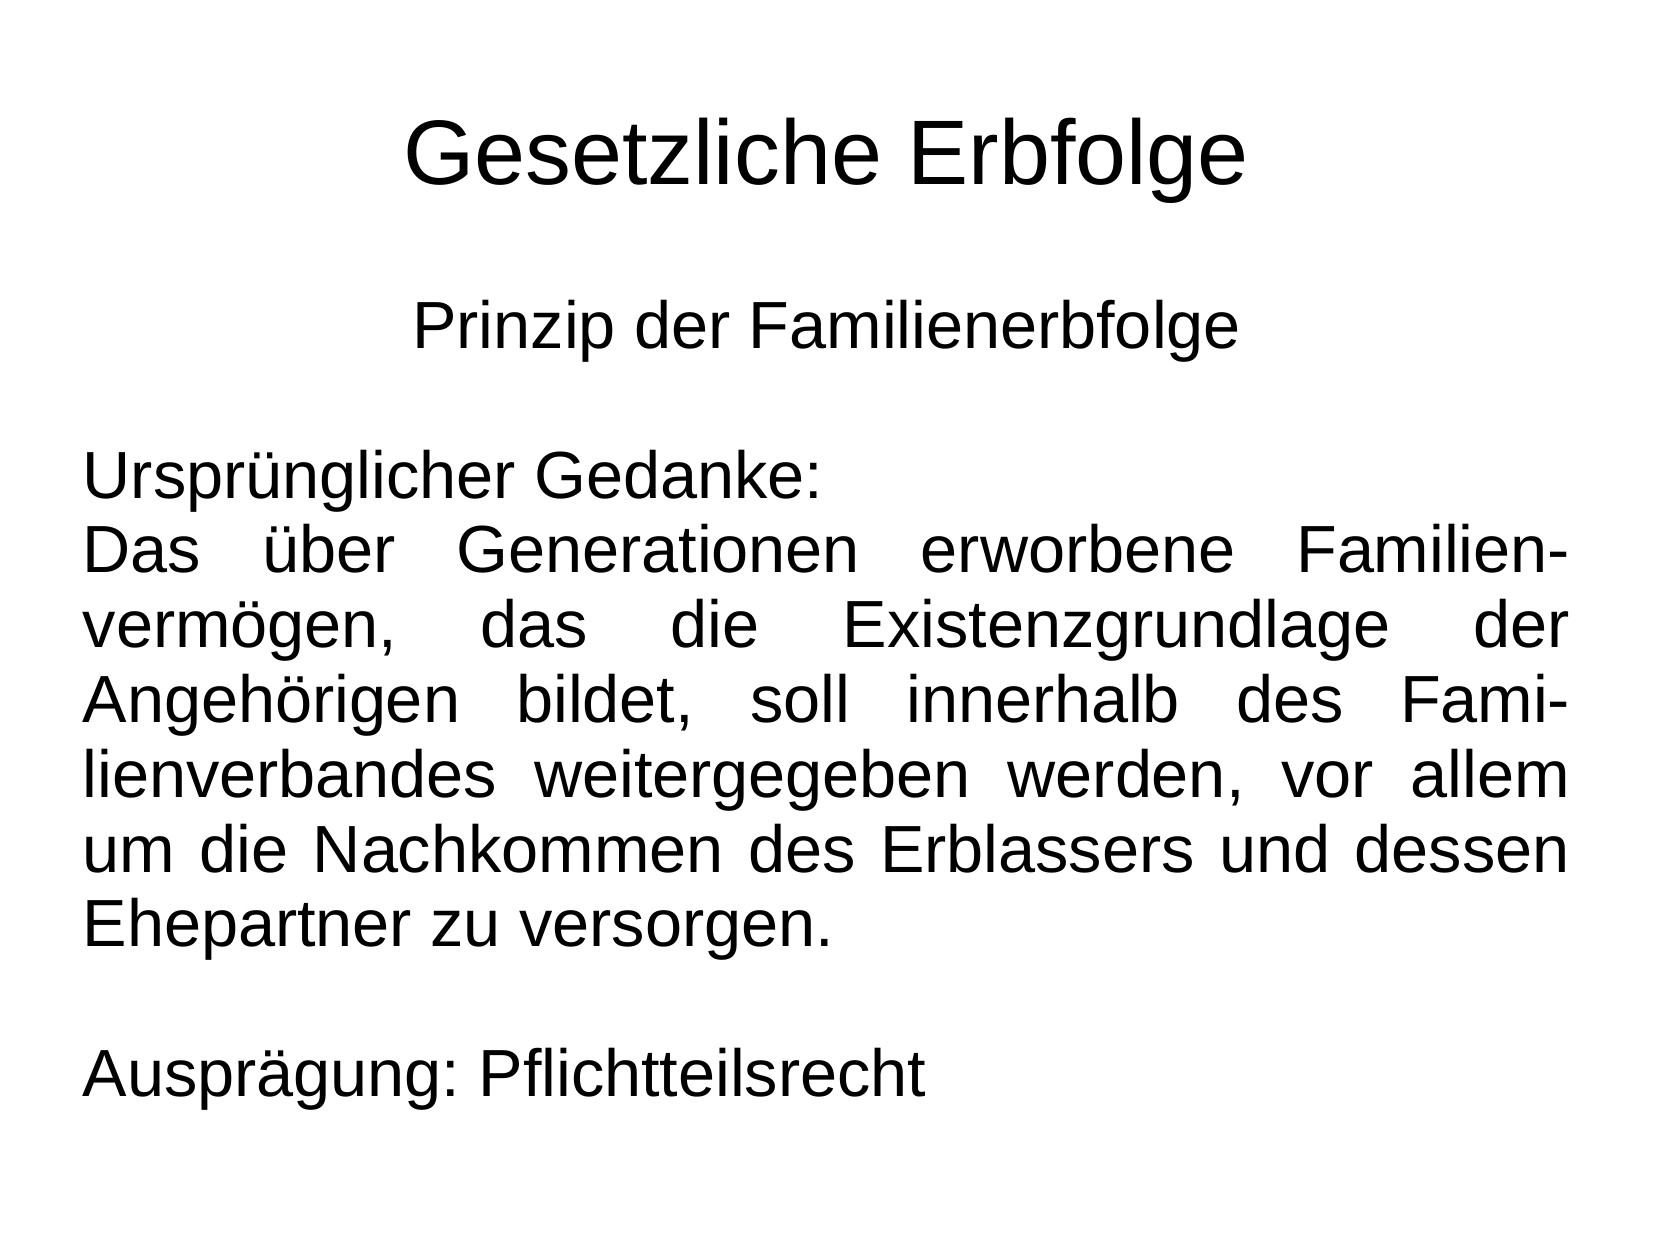

# Gesetzliche Erbfolge
Prinzip der Familienerbfolge
Ursprünglicher Gedanke:
Das über Generationen erworbene Familien-vermögen, das die Existenzgrundlage der Angehörigen bildet, soll innerhalb des Fami-lienverbandes weitergegeben werden, vor allem um die Nachkommen des Erblassers und dessen Ehepartner zu versorgen.
Ausprägung: Pflichtteilsrecht